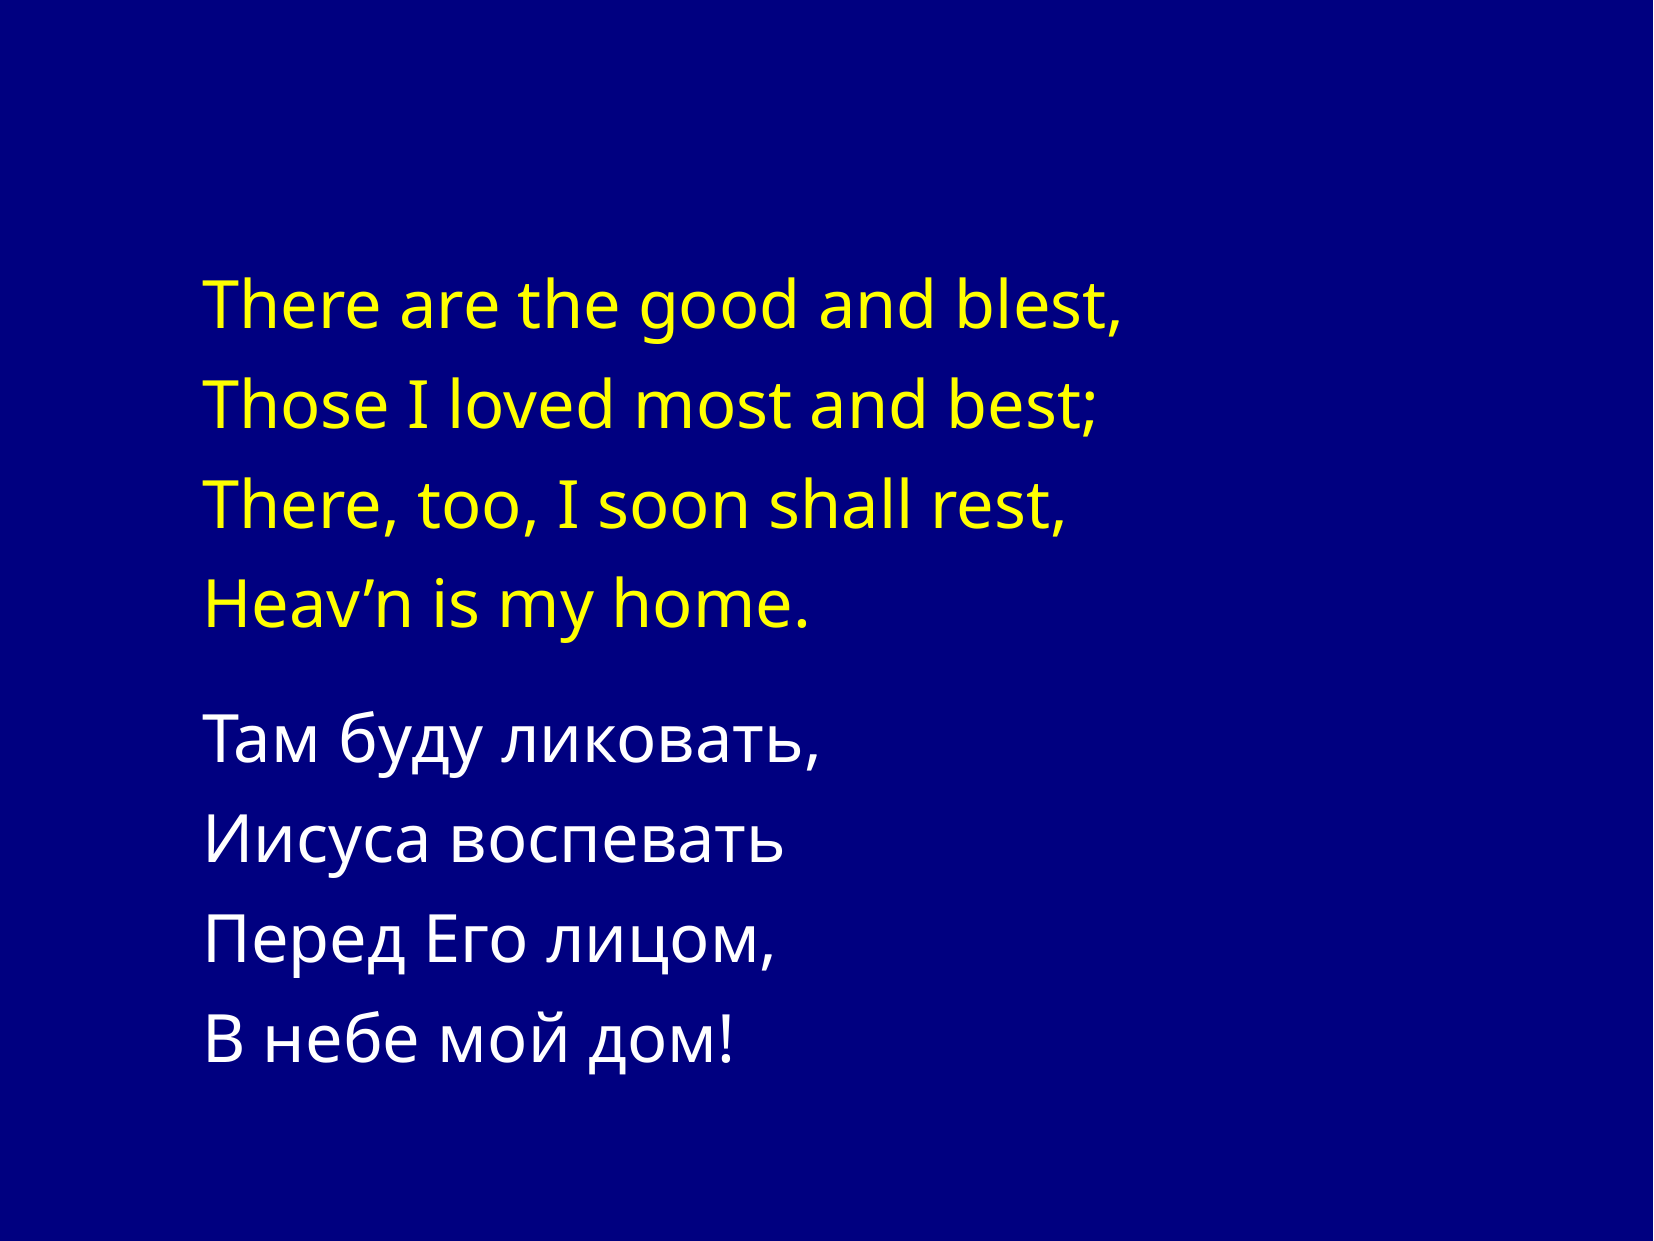

There are the good and blest,
	Those I loved most and best;
	There, too, I soon shall rest,
	Heav’n is my home.
	Там буду ликовать,
	Иисуса воспевать
	Перед Его лицом,
	В небе мой дом!